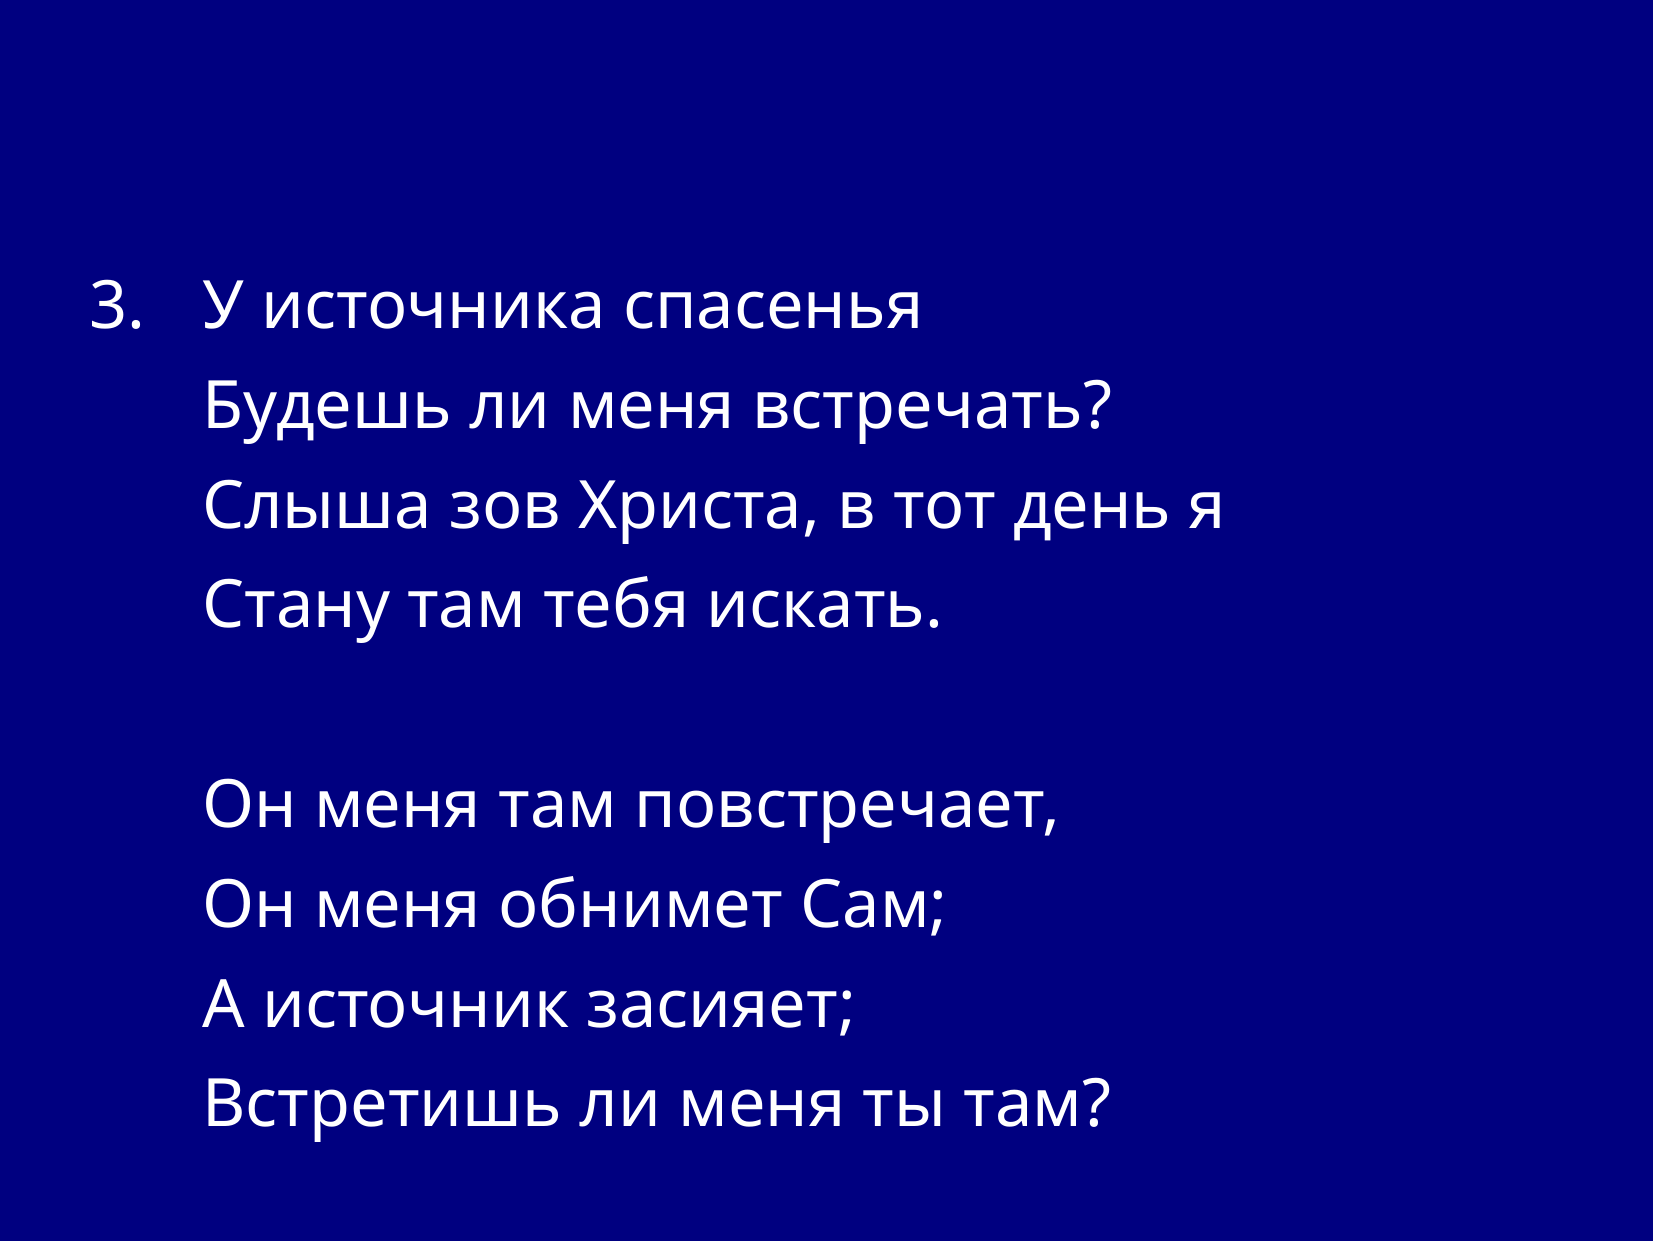

3.	У источника спасенья
	Будешь ли меня встречать?
	Слыша зов Христа, в тот день я
	Стану там тебя искать.
	Он меня там повстречает,
	Он меня обнимет Сам;
	А источник засияет;
	Встретишь ли меня ты там?